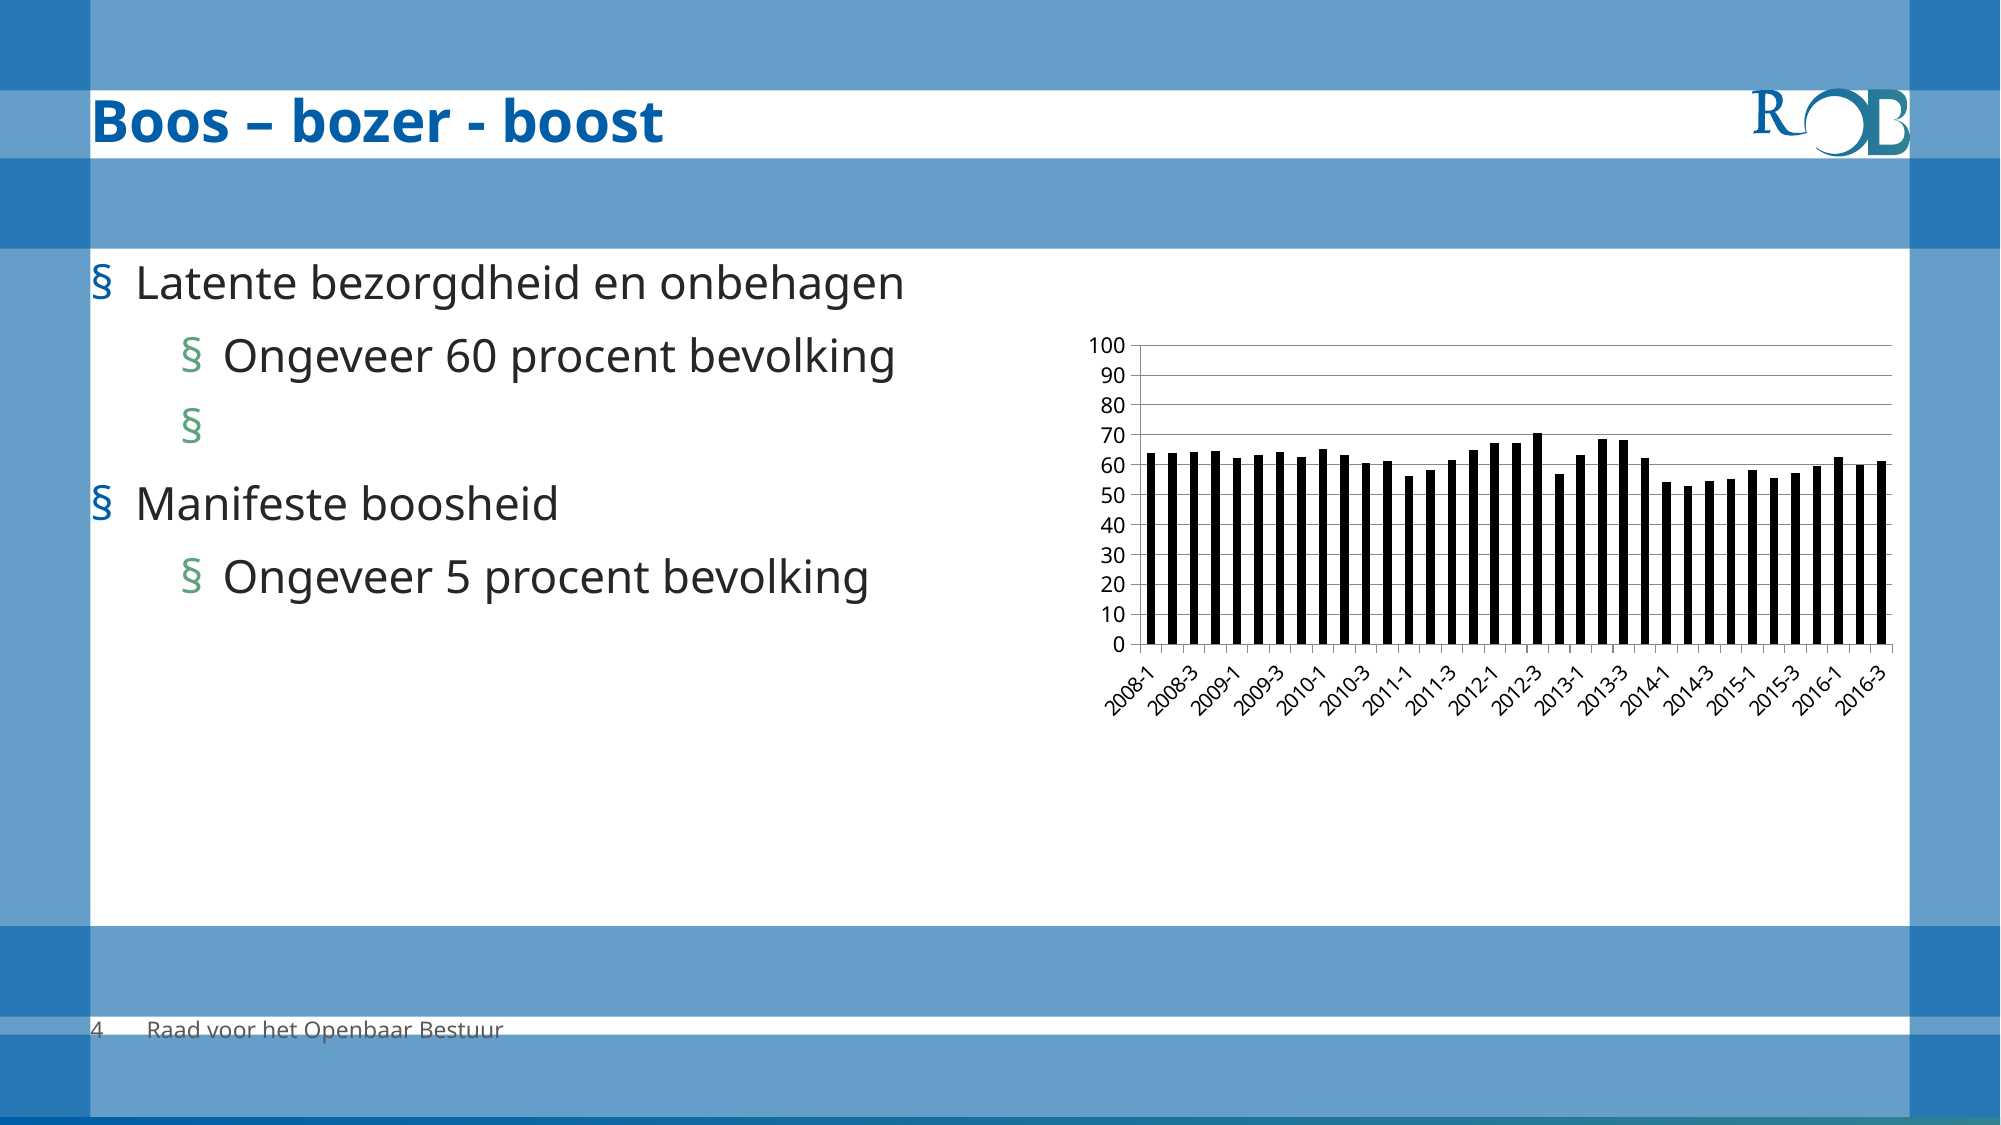

# Boos – bozer - boost
Latente bezorgdheid en onbehagen
Ongeveer 60 procent bevolking
Manifeste boosheid
Ongeveer 5 procent bevolking
### Chart
| Category | Reeks1 |
|---|---|
| 2008-1 | 64.0498 |
| 2008-2 | 63.887 |
| 2008-3 | 64.1482 |
| 2008-4 | 64.5613 |
| 2009-1 | 62.1527 |
| 2009-2 | 63.3481 |
| 2009-3 | 64.1106 |
| 2009-4 | 62.7299000000001 |
| 2010-1 | 65.3138 |
| 2010-2 | 63.3037 |
| 2010-3 | 60.4606 |
| 2010-4 | 61.2452 |
| 2011-1 | 56.3488 |
| 2011-2 | 58.3409 |
| 2011-3 | 61.532 |
| 2011-4 | 64.9192000000004 |
| 2012-1 | 67.3780999999999 |
| 2012-2 | 67.167 |
| 2012-3 | 70.5717 |
| 2012-4 | 56.7537 |
| 2013-1 | 63.1778 |
| 2013-2 | 68.7293 |
| 2013-3 | 68.24 |
| 2013-4 | 62.2482 |
| 2014-1 | 54.2674 |
| 2014-2 | 52.7629000000001 |
| 2014-3 | 54.4611 |
| 2014-4 | 55.3498 |
| 2015-1 | 58.3568 |
| 2015-2 | 55.6205000000001 |
| 2015-3 | 57.3688 |
| 2015-4 | 59.7309 |
| 2016-1 | 62.5687000000001 |
| 2016-2 | 59.8435 |
Raad voor het Openbaar Bestuur